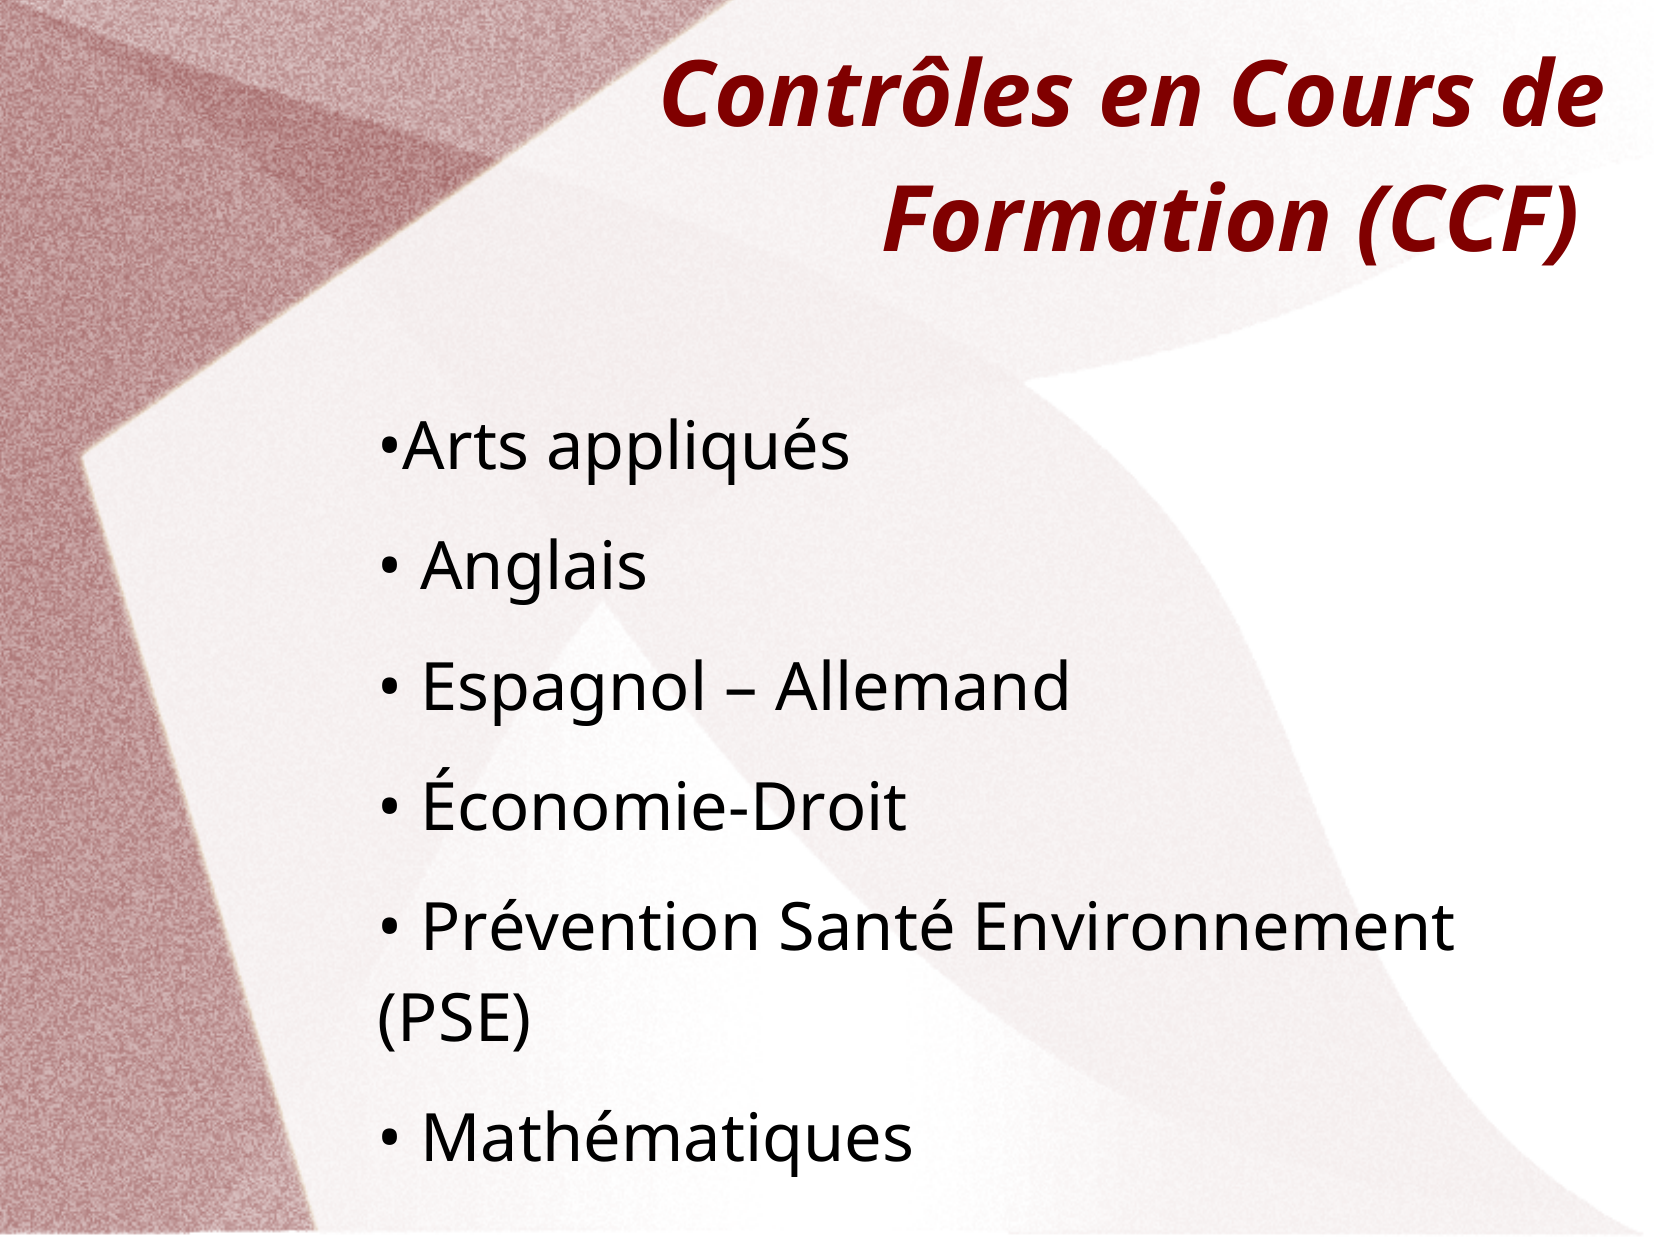

# Contrôles en Cours de Formation (CCF)
•Arts appliqués
• Anglais
• Espagnol – Allemand
• Économie-Droit
• Prévention Santé Environnement (PSE)
• Mathématiques